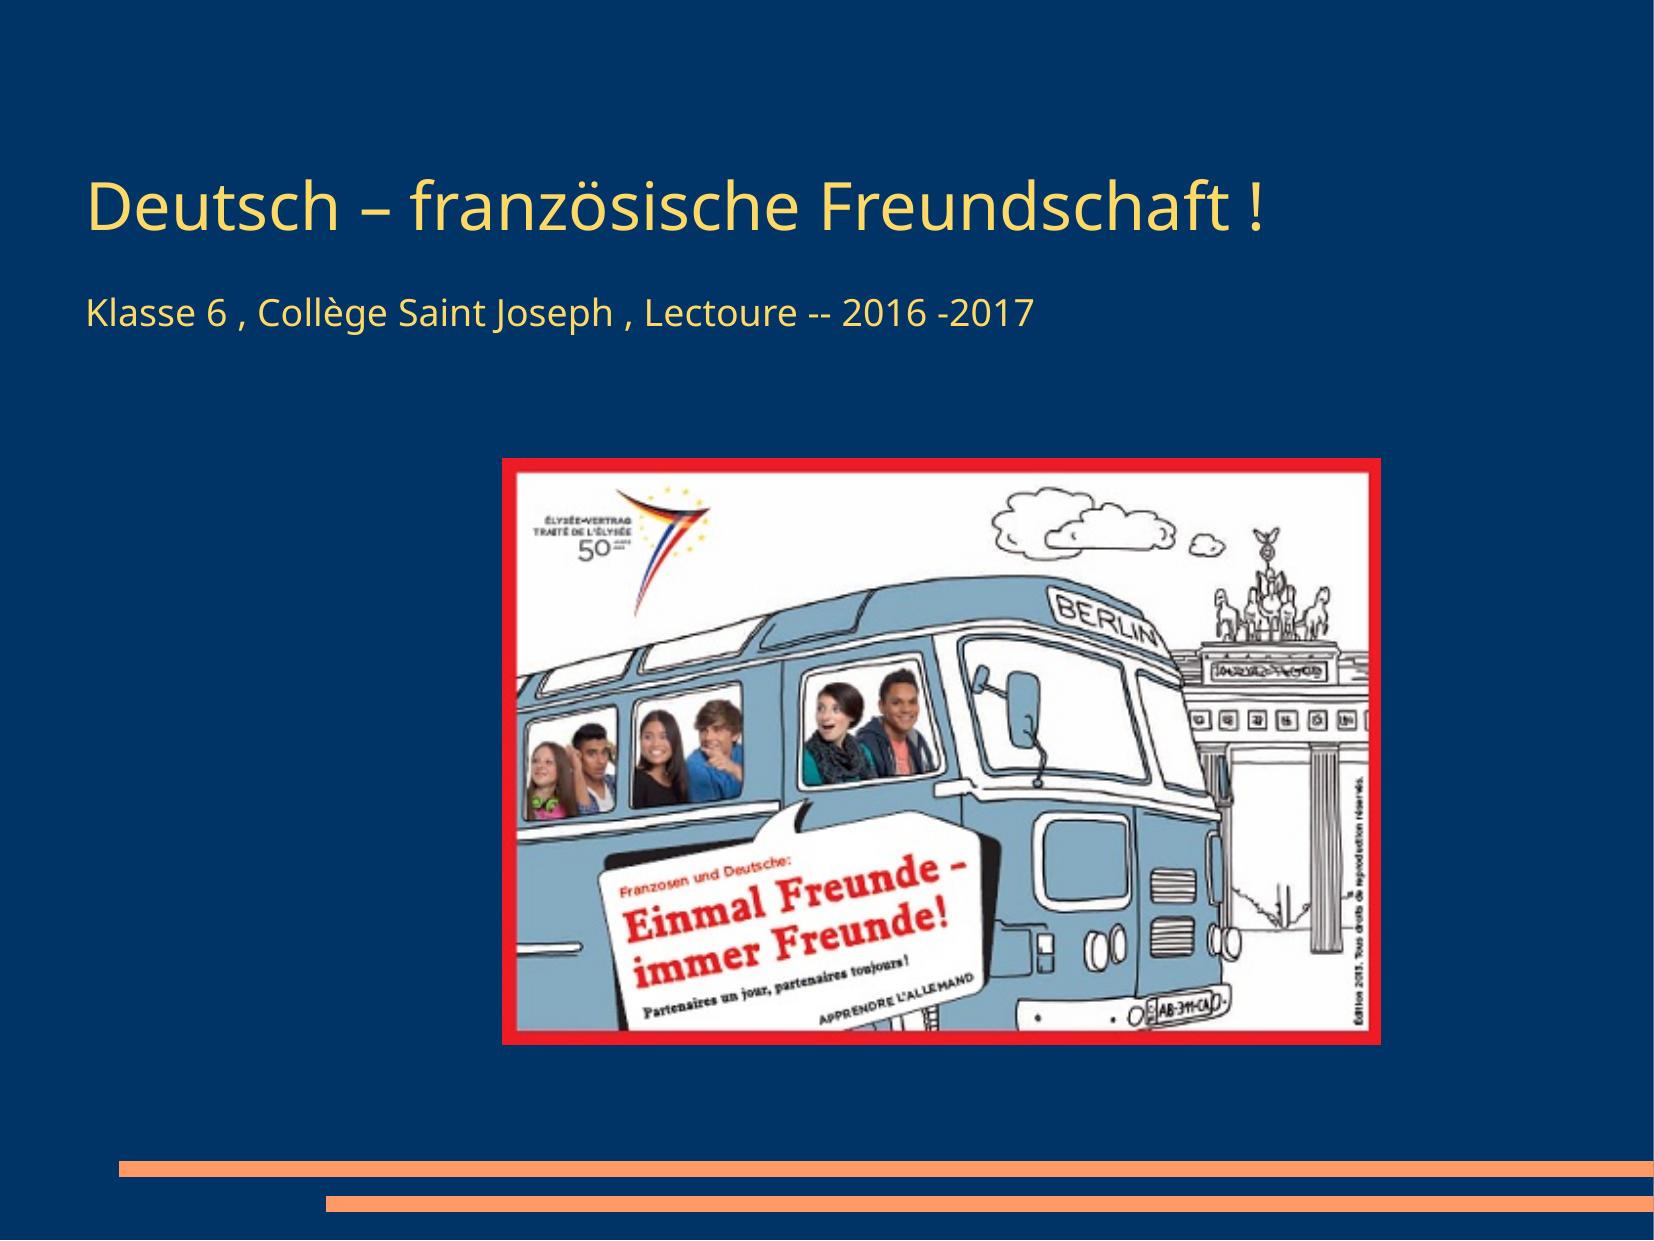

Deutsch – französische Freundschaft !
Klasse 6 , Collège Saint Joseph , Lectoure -- 2016 -2017